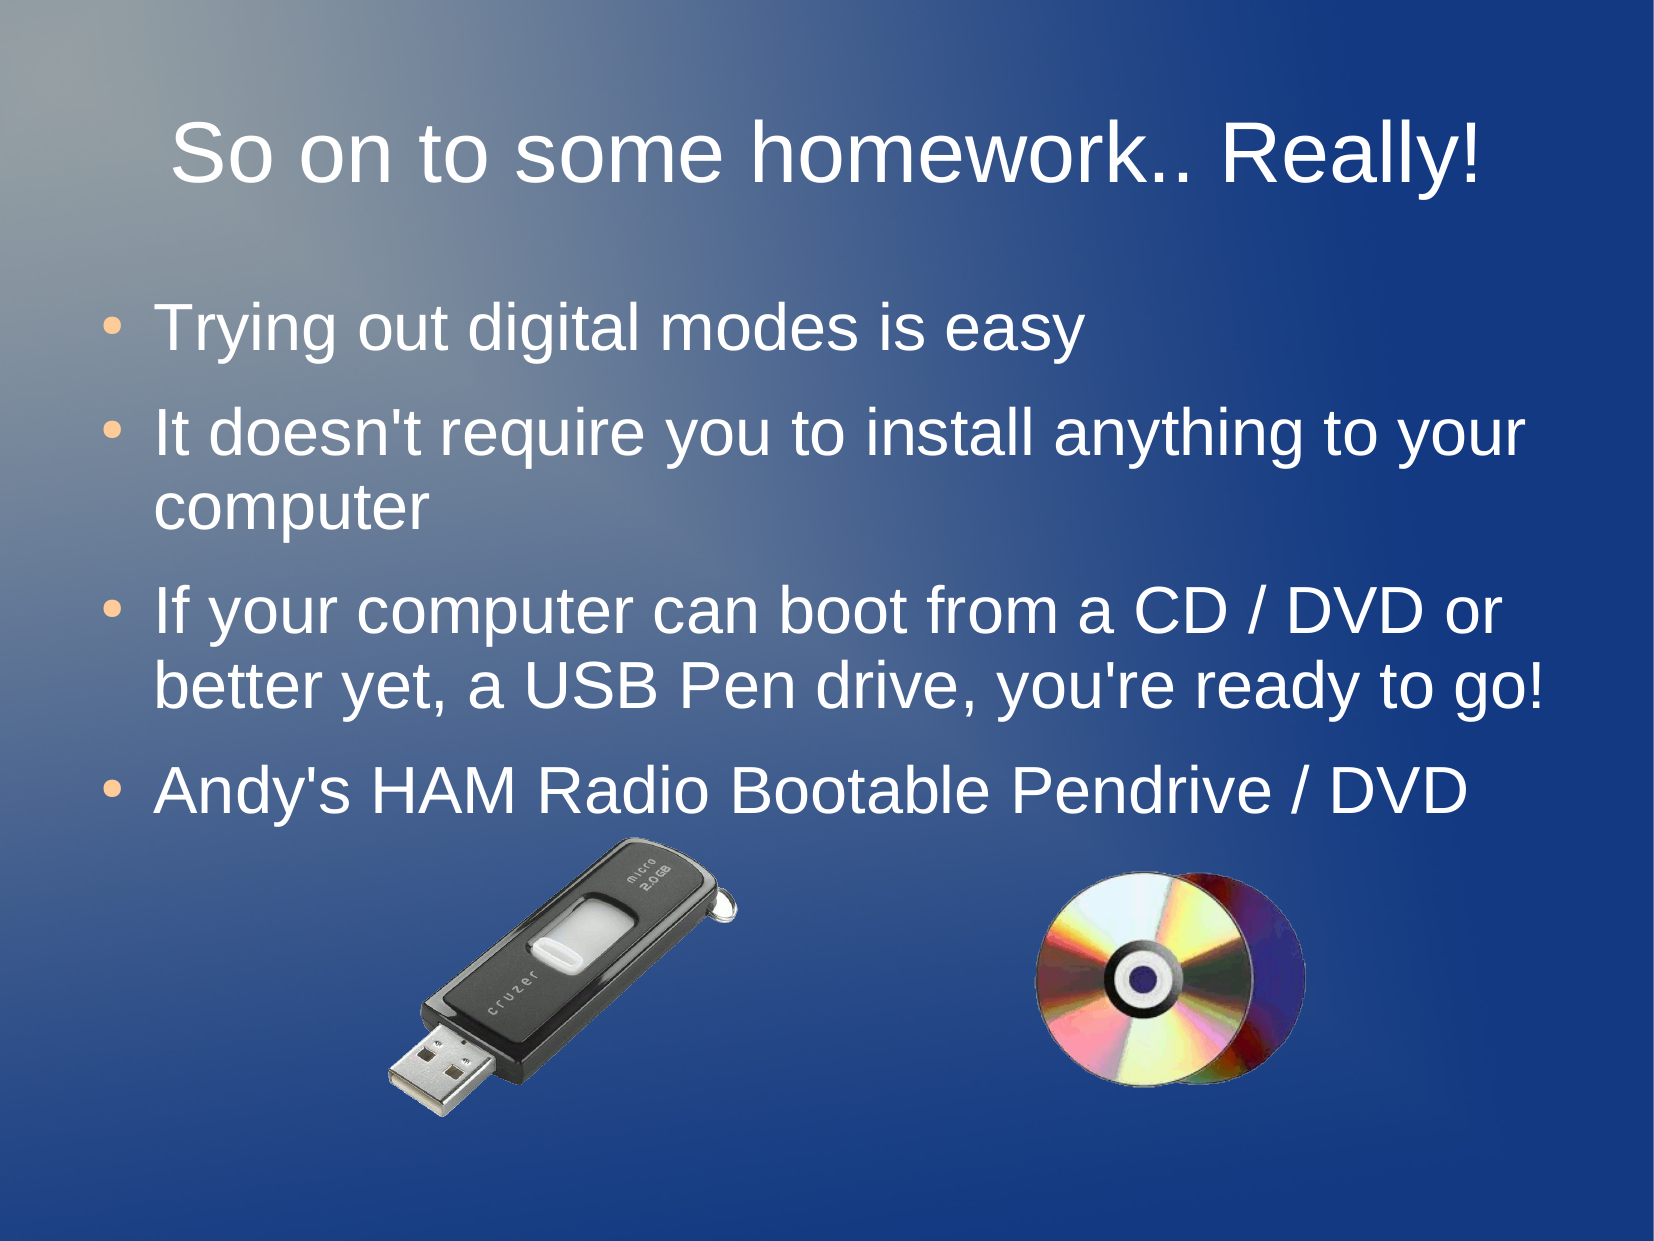

# So on to some homework.. Really!
Trying out digital modes is easy
It doesn't require you to install anything to your computer
If your computer can boot from a CD / DVD or better yet, a USB Pen drive, you're ready to go!
Andy's HAM Radio Bootable Pendrive / DVD